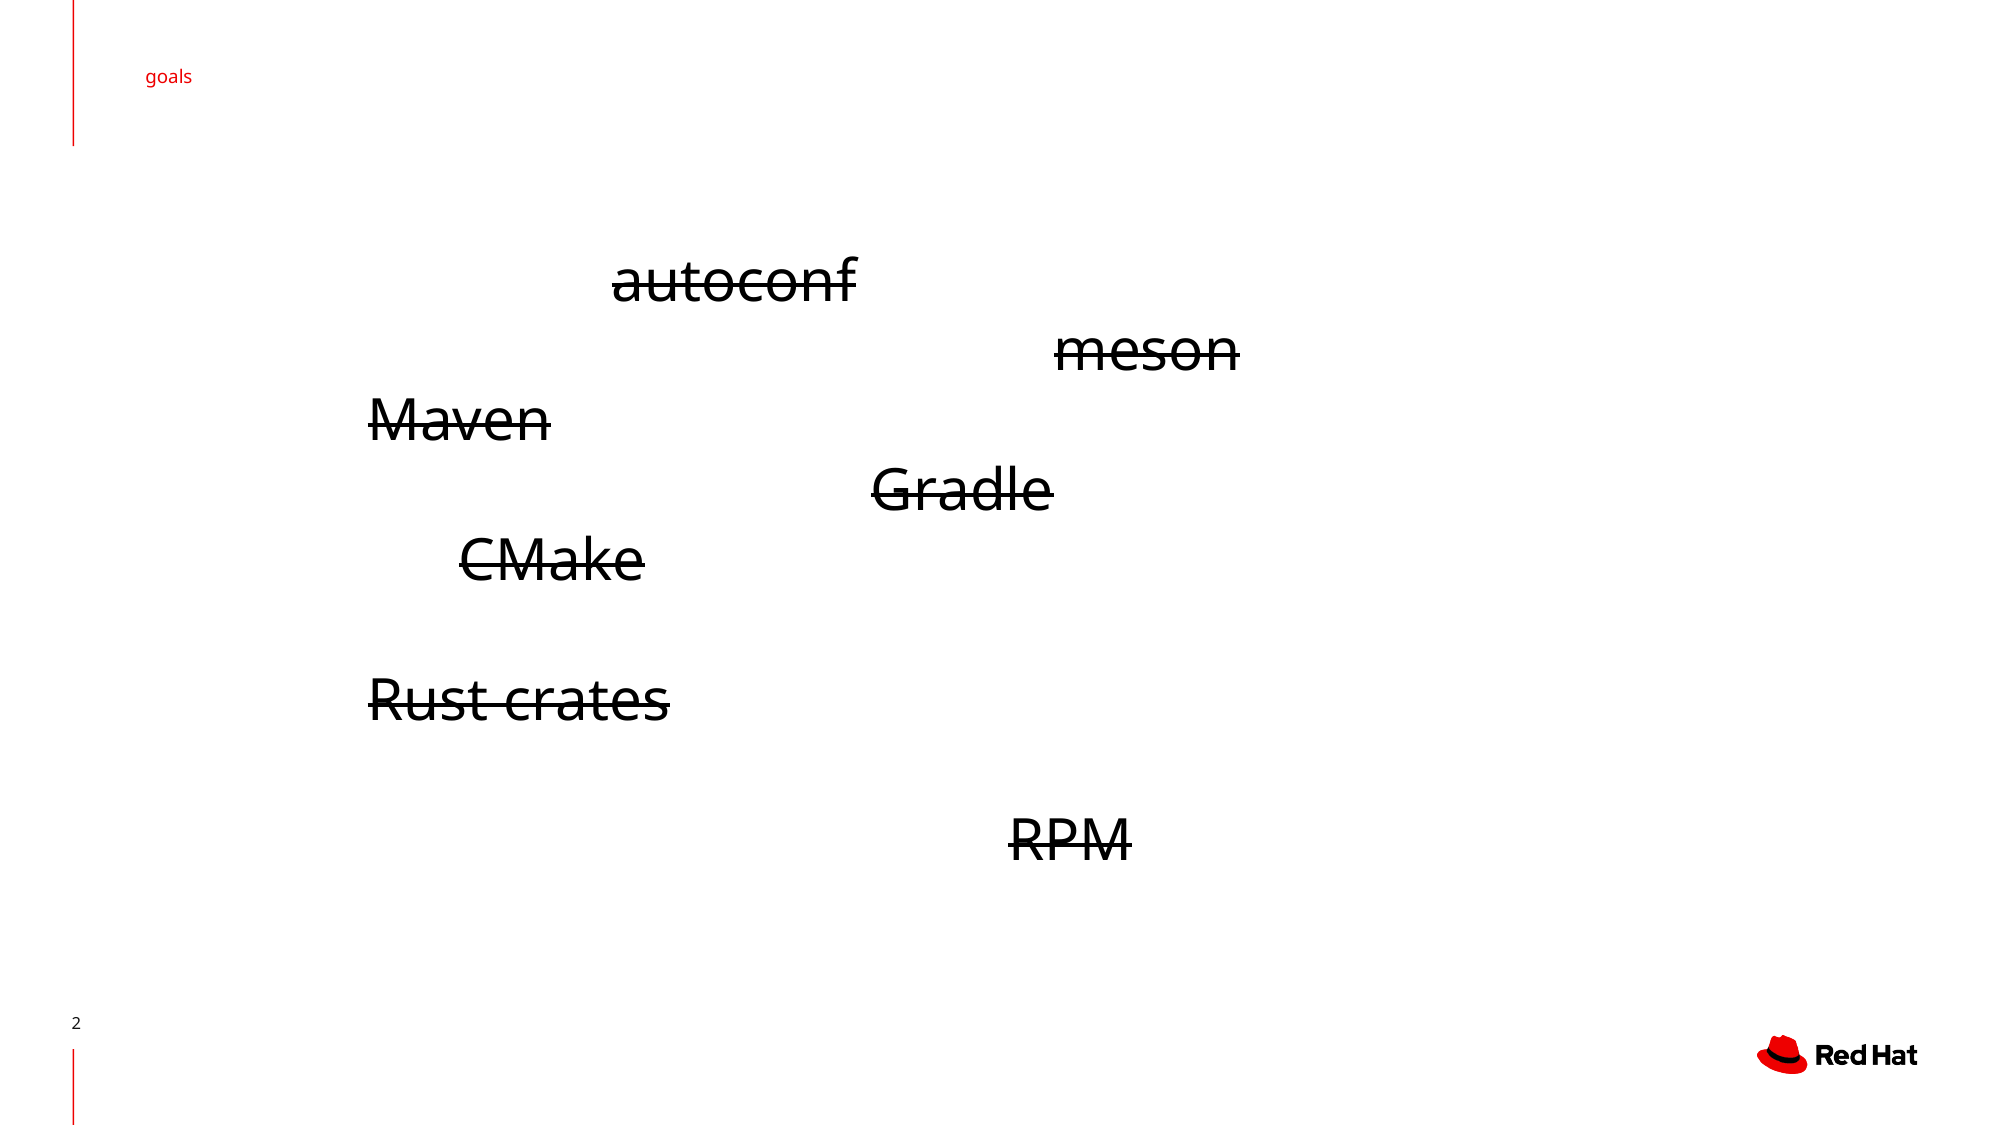

goals
 autoconf
 meson
 Maven
 Gradle
 CMake
 Rust crates
 RPM
2